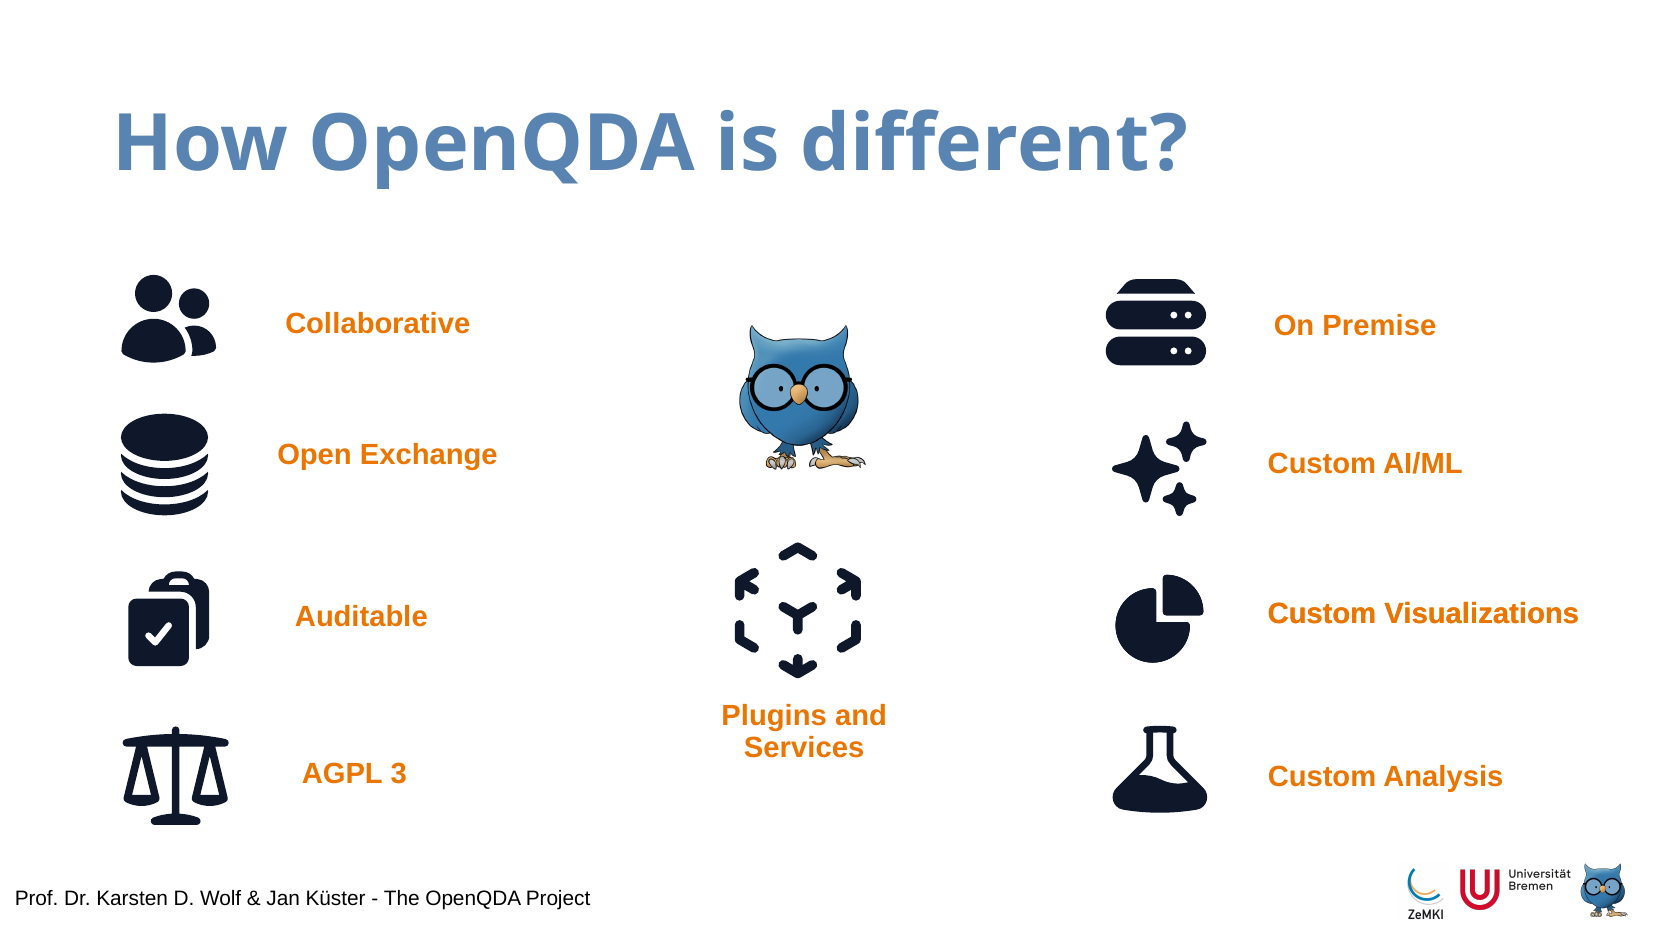

# How OpenQDA is different?
Collaborative
On Premise
Open Exchange
Custom AI/ML
Custom Visualizations
Custom Visualizations
Auditable
Plugins and
Services
AGPL 3
Custom Analysis